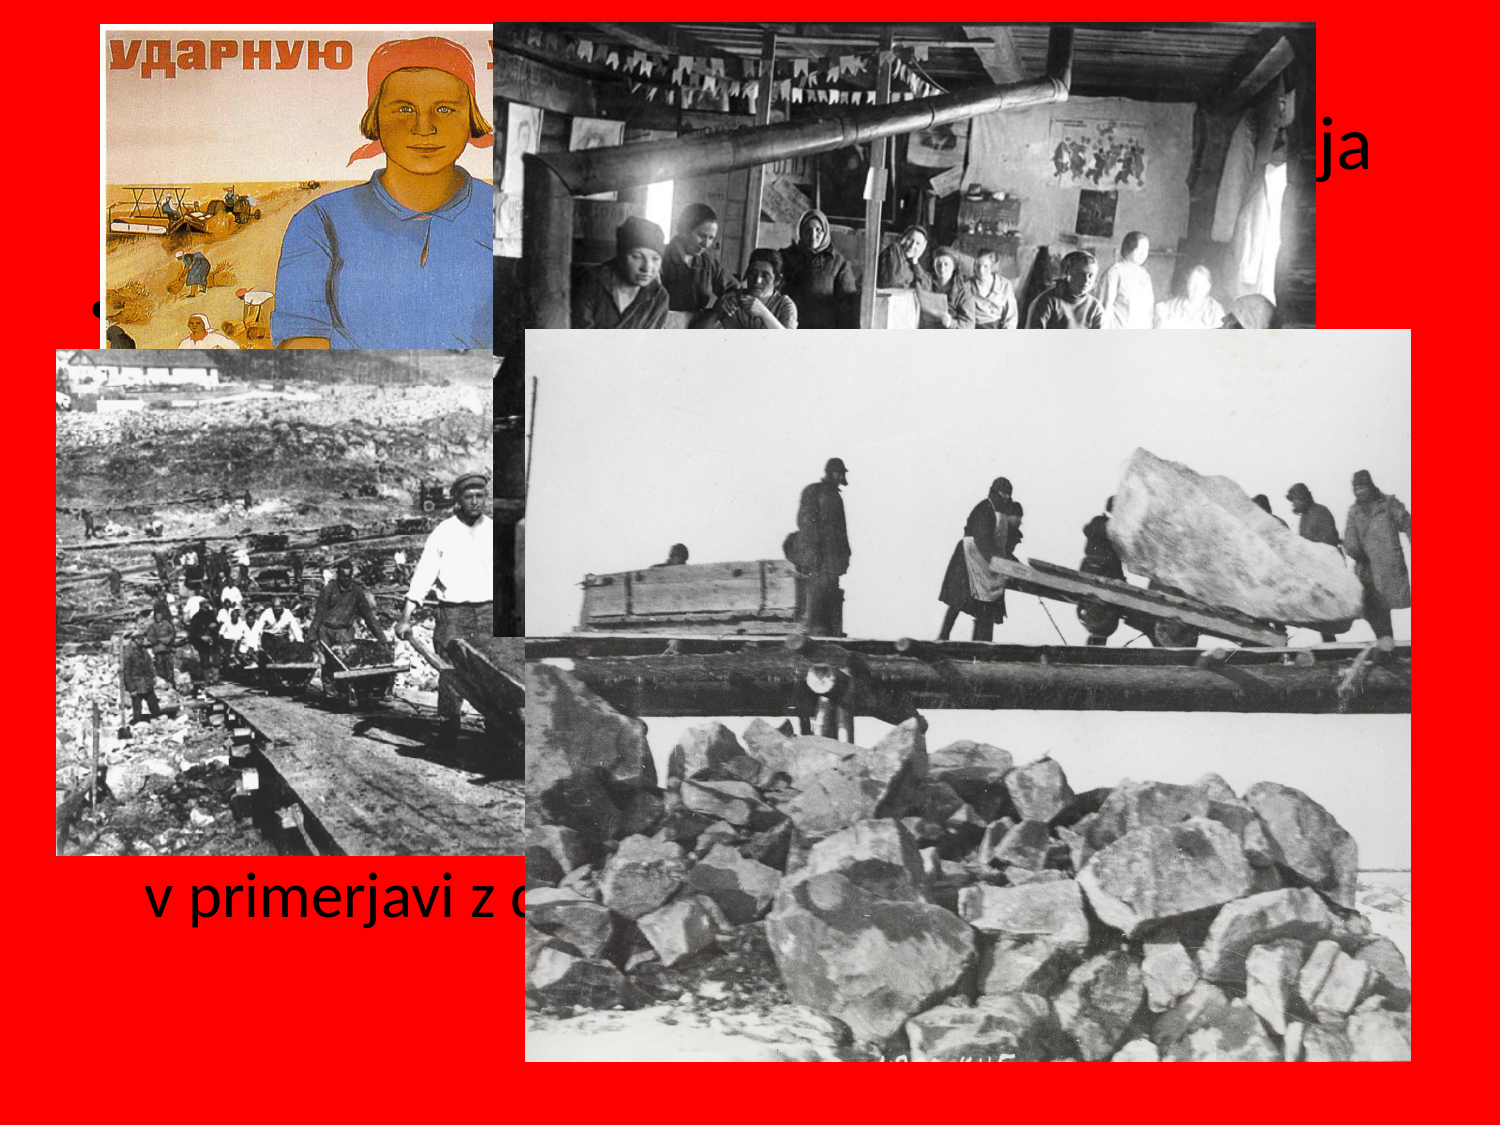

# Kolektivizacija, lakota in indrustrializacija
Zatiranje premožnih kmetov, delavci potrebujejo poceni hrano
Kolektivizacija manjših posesti v kolhoze
Delovna taborišča (gulagi) so sprejela milijone ljudi, kjer jih je tudi ogromno umrlo
Stalin je uvedel petletke-plansko gospodarstvo, ker je trdil, da SZSR zaostaja 50-100 let v razvoju v primerjavi z drugimi državami